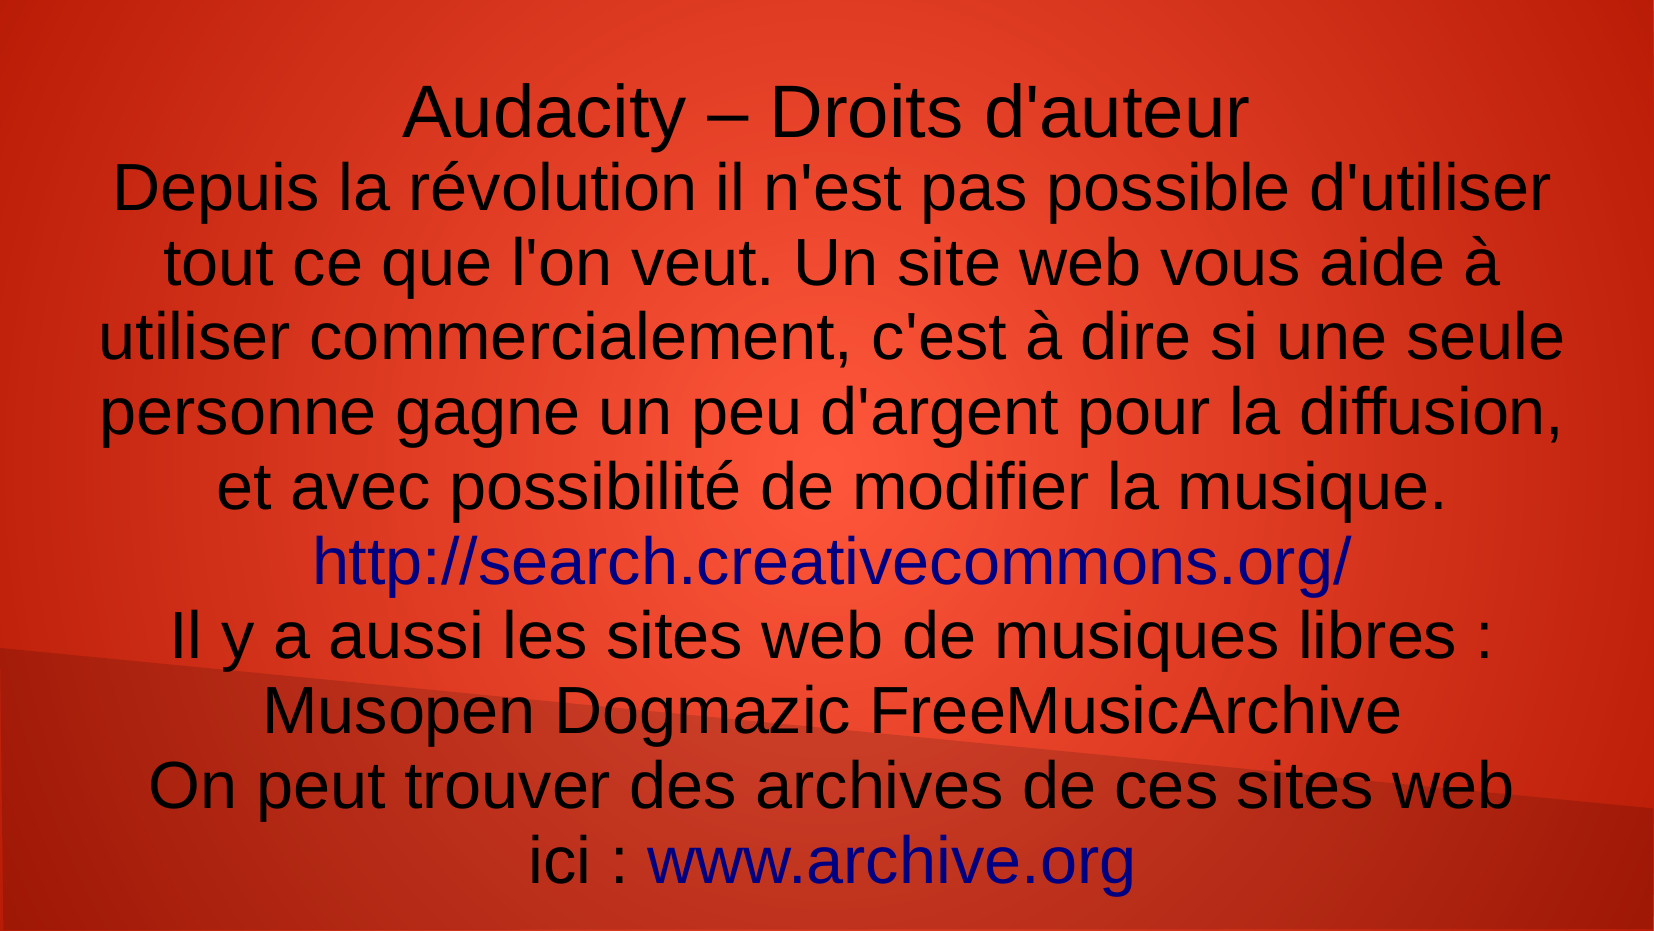

# Audacity – Droits d'auteur
Depuis la révolution il n'est pas possible d'utiliser tout ce que l'on veut. Un site web vous aide à utiliser commercialement, c'est à dire si une seule personne gagne un peu d'argent pour la diffusion, et avec possibilité de modifier la musique.
http://search.creativecommons.org/
Il y a aussi les sites web de musiques libres : Musopen Dogmazic FreeMusicArchive
On peut trouver des archives de ces sites web ici : www.archive.org